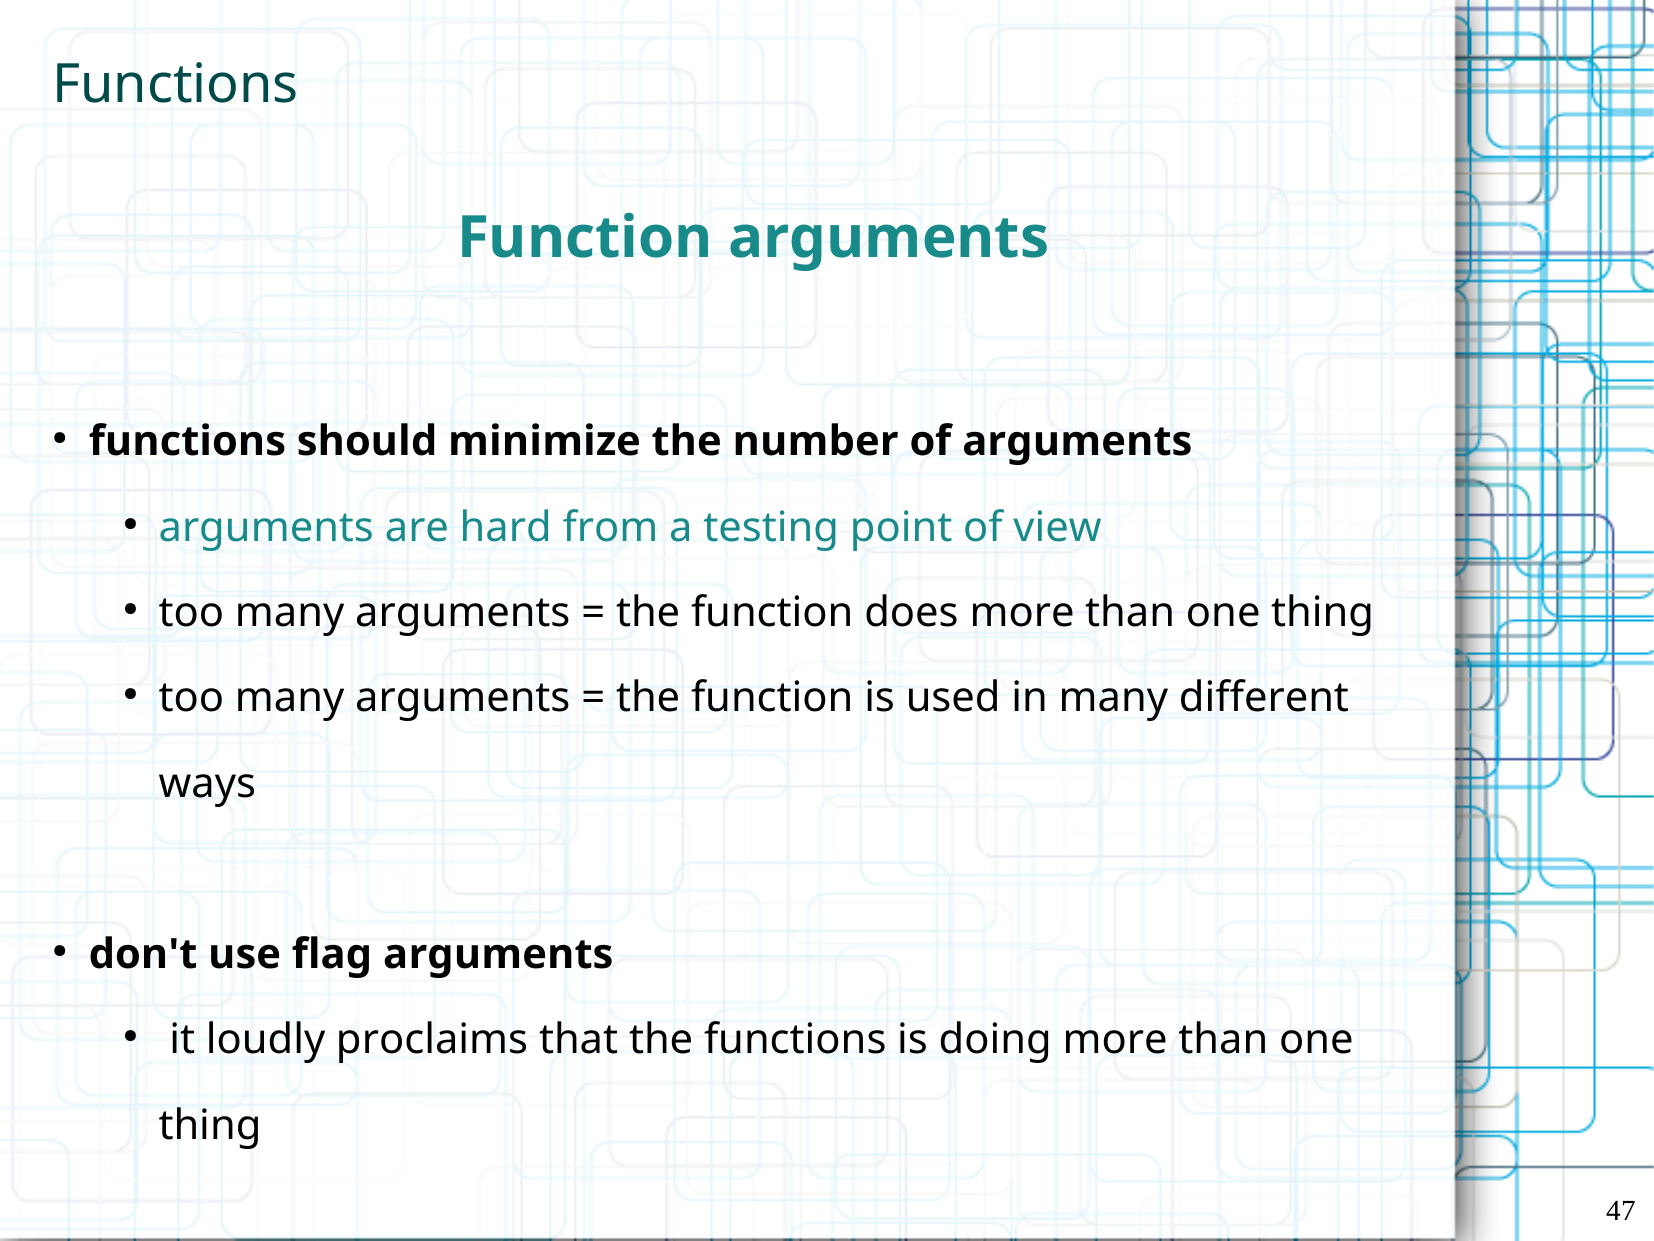

Functions
Function arguments
 functions should minimize the number of arguments
arguments are hard from a testing point of view
too many arguments = the function does more than one thing
too many arguments = the function is used in many different ways
 don't use flag arguments
 it loudly proclaims that the functions is doing more than one thing
47